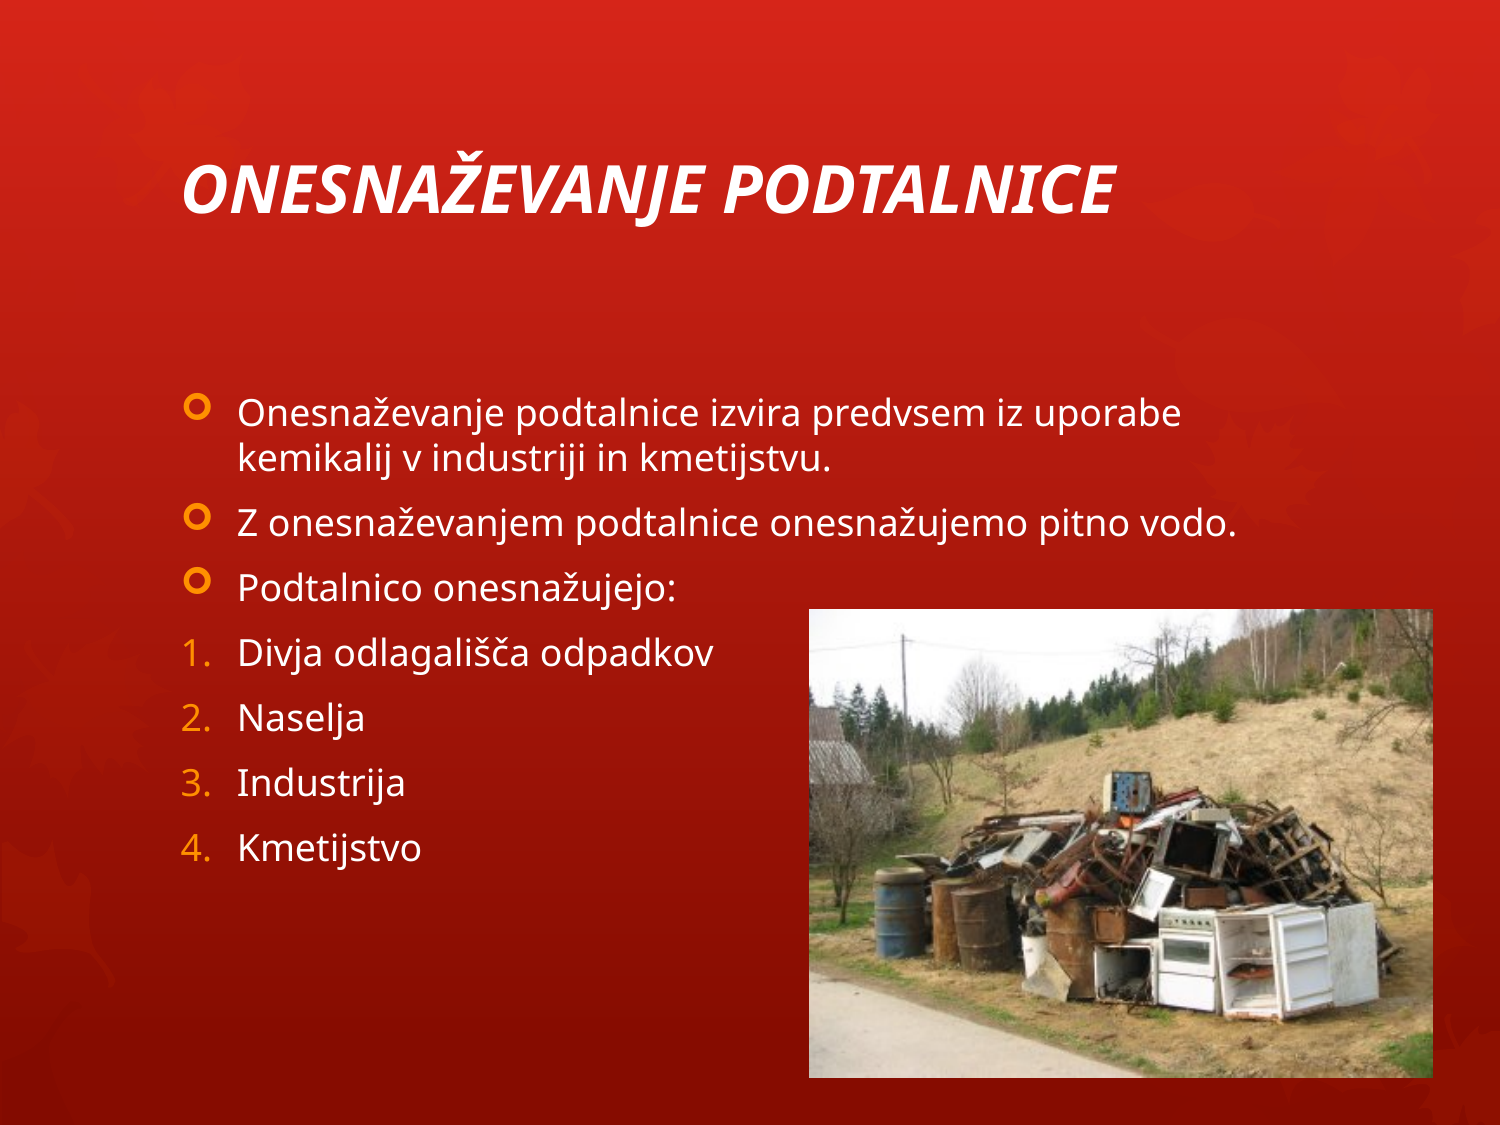

# ONESNAŽEVANJE PODTALNICE
Onesnaževanje podtalnice izvira predvsem iz uporabe kemikalij v industriji in kmetijstvu.
Z onesnaževanjem podtalnice onesnažujemo pitno vodo.
Podtalnico onesnažujejo:
Divja odlagališča odpadkov
Naselja
Industrija
Kmetijstvo